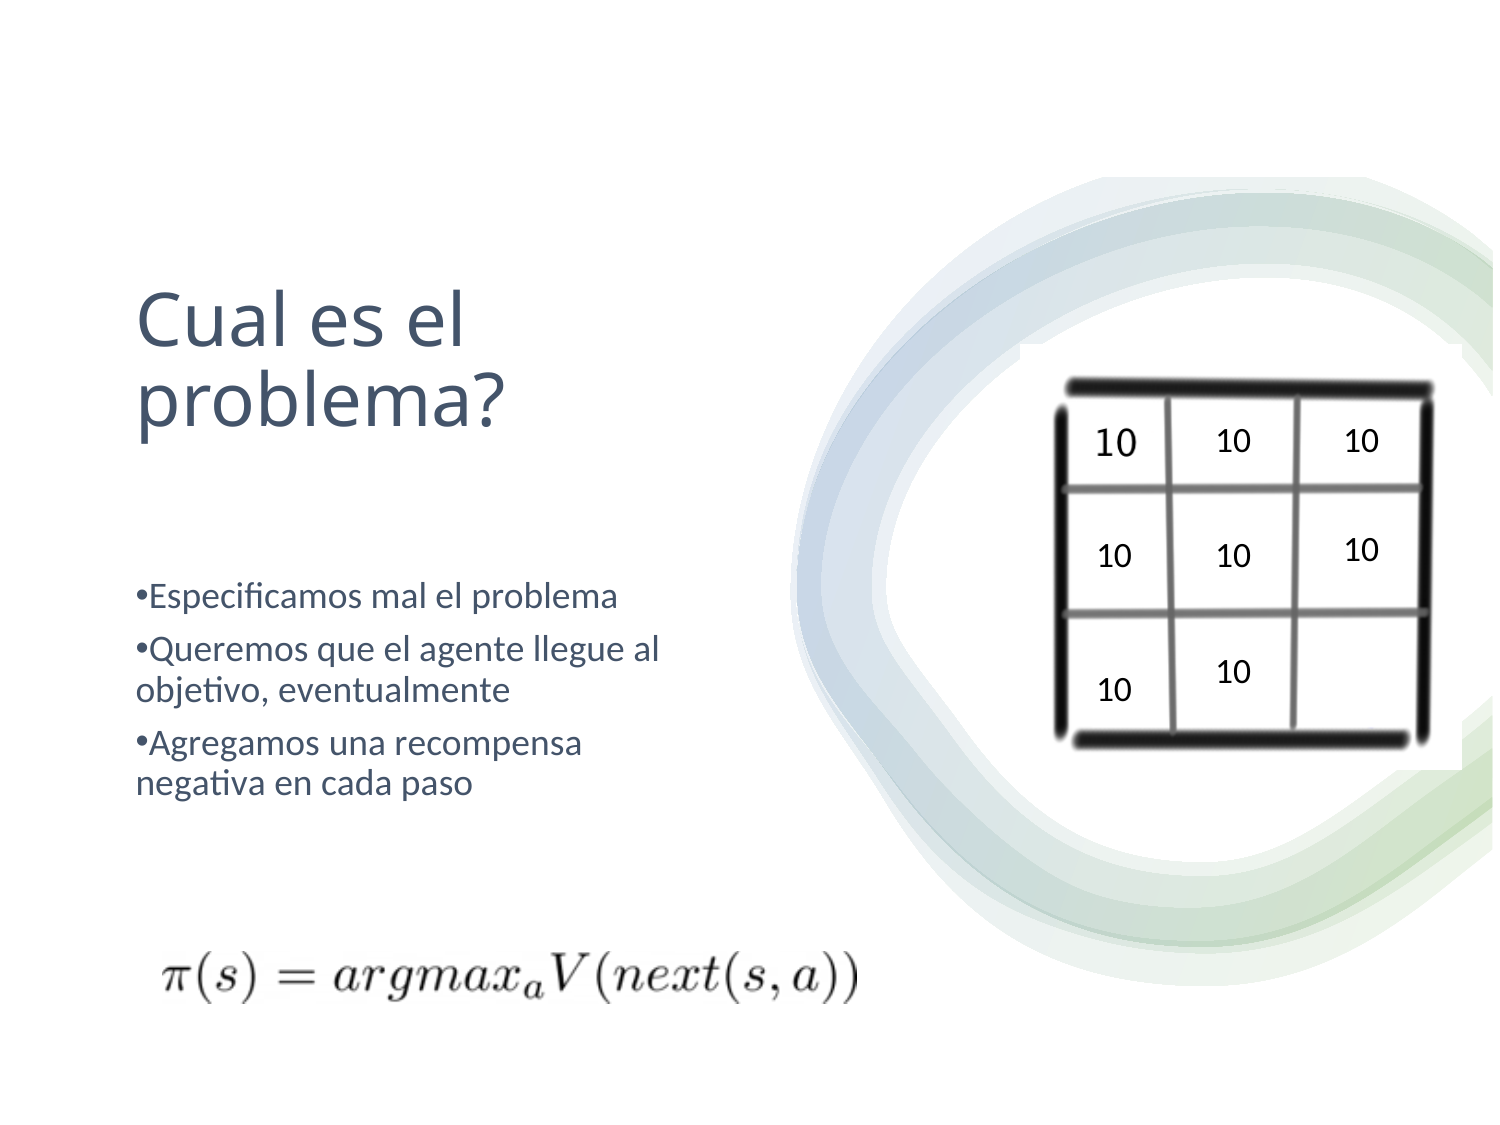

# Cual es el problema?
10
10
10
10
10
10
10
Especificamos mal el problema
Queremos que el agente llegue al objetivo, eventualmente
Agregamos una recompensa negativa en cada paso